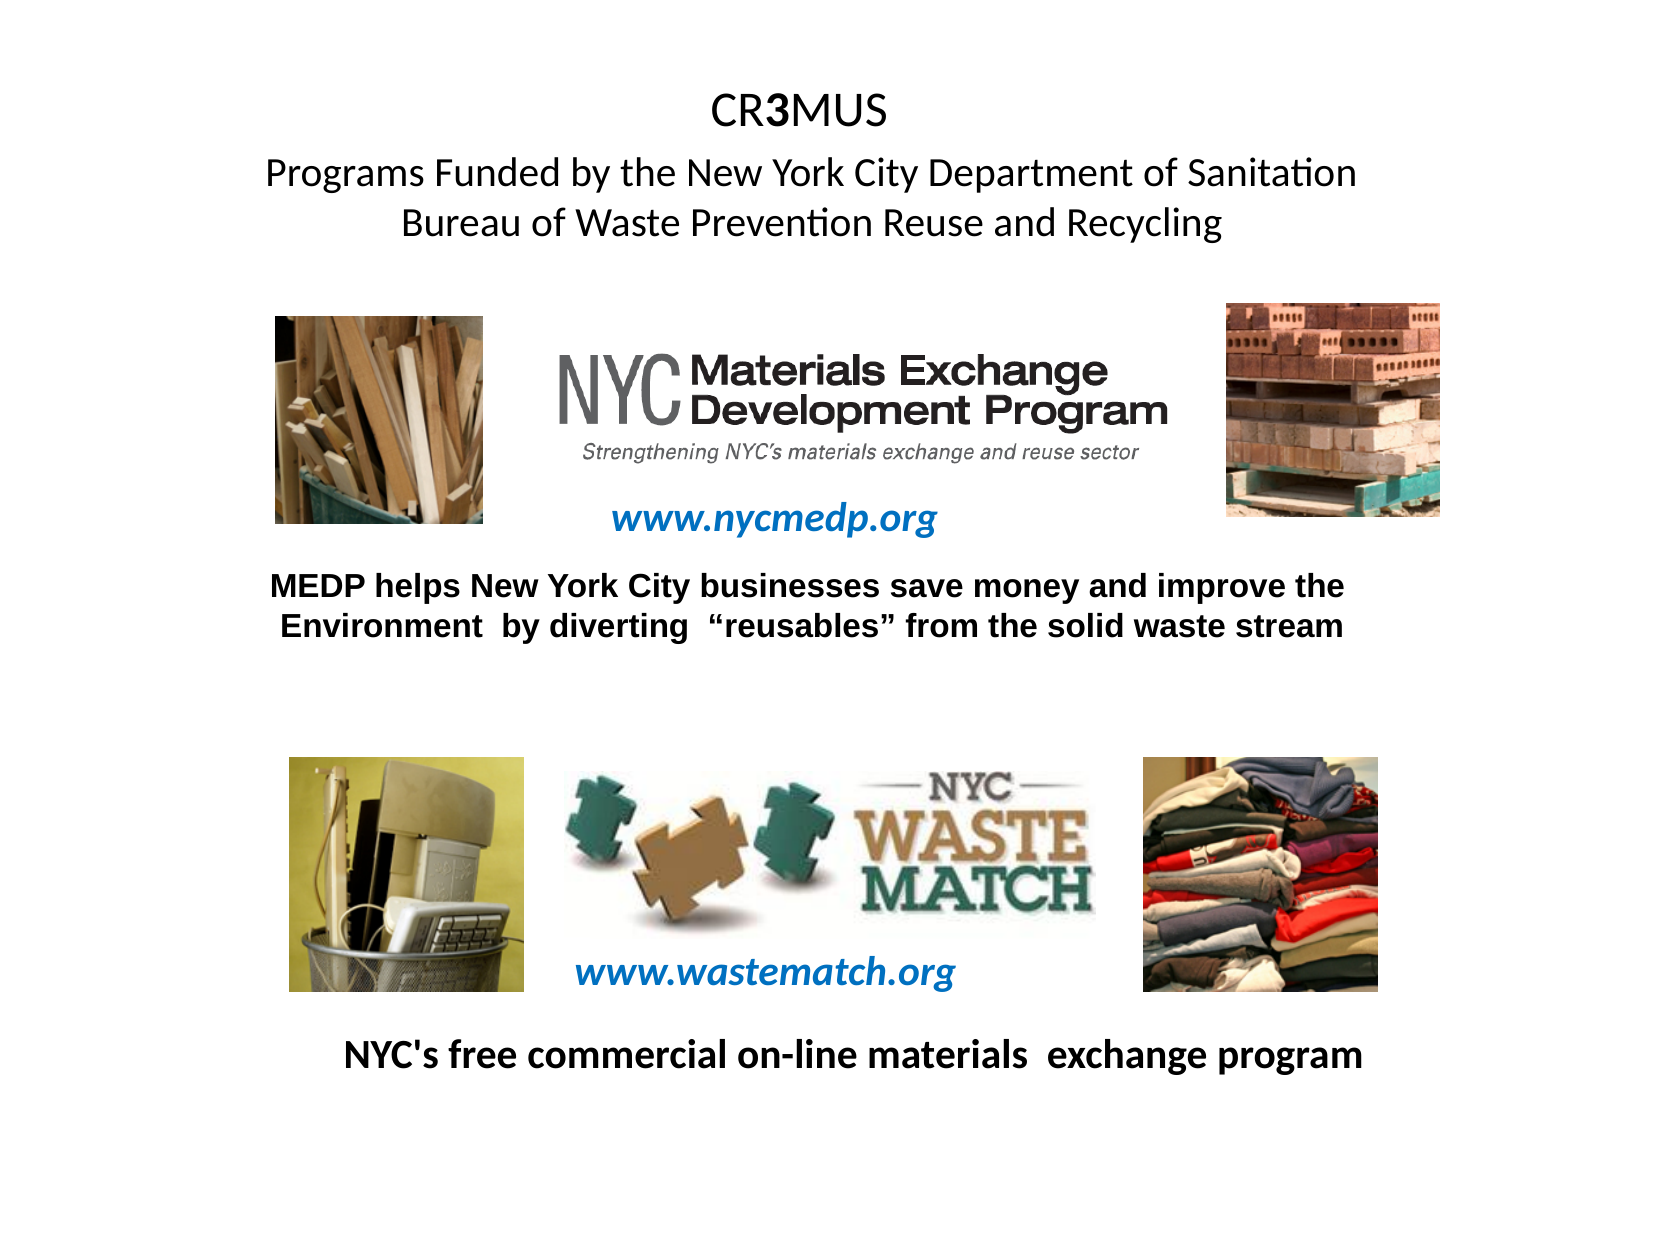

CR3MUS
Programs Funded by the New York City Department of Sanitation
Bureau of Waste Prevention Reuse and Recycling
www.nycmedp.org
MEDP helps New York City businesses save money and improve the
Environment by diverting “reusables” from the solid waste stream
www.wastematch.org
NYC's free commercial on-line materials exchange program